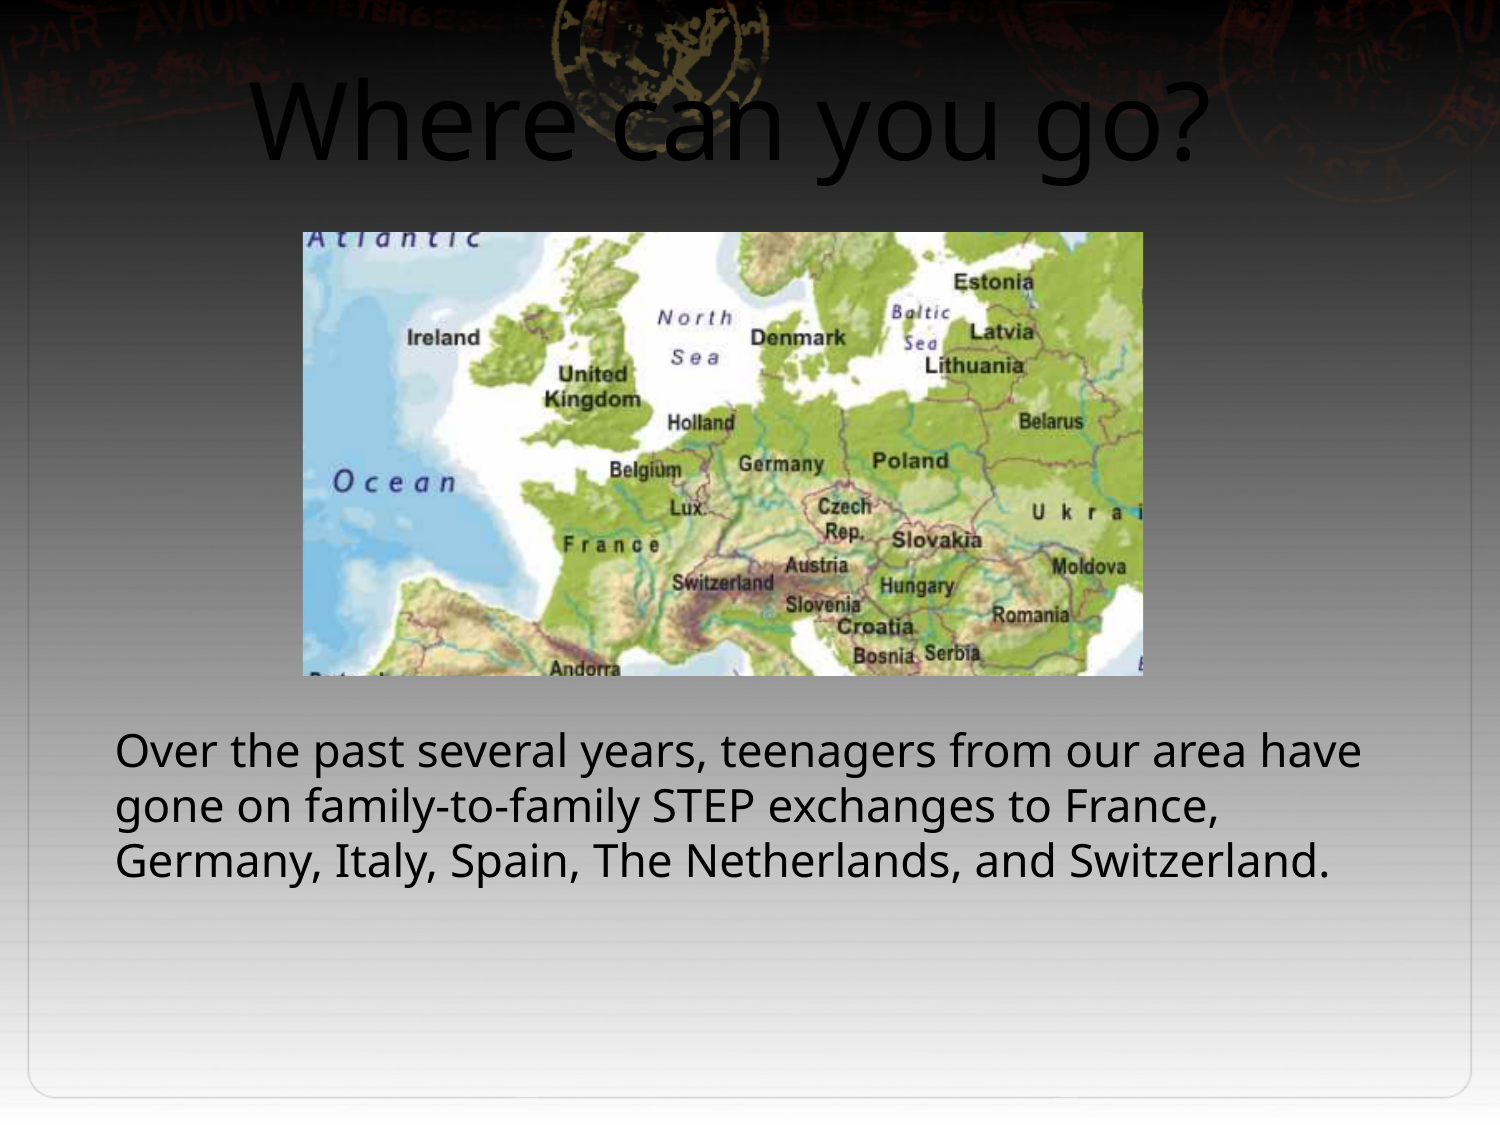

# Where can you go?
Over the past several years, teenagers from our area have gone on family-to-family STEP exchanges to France, Germany, Italy, Spain, The Netherlands, and Switzerland.